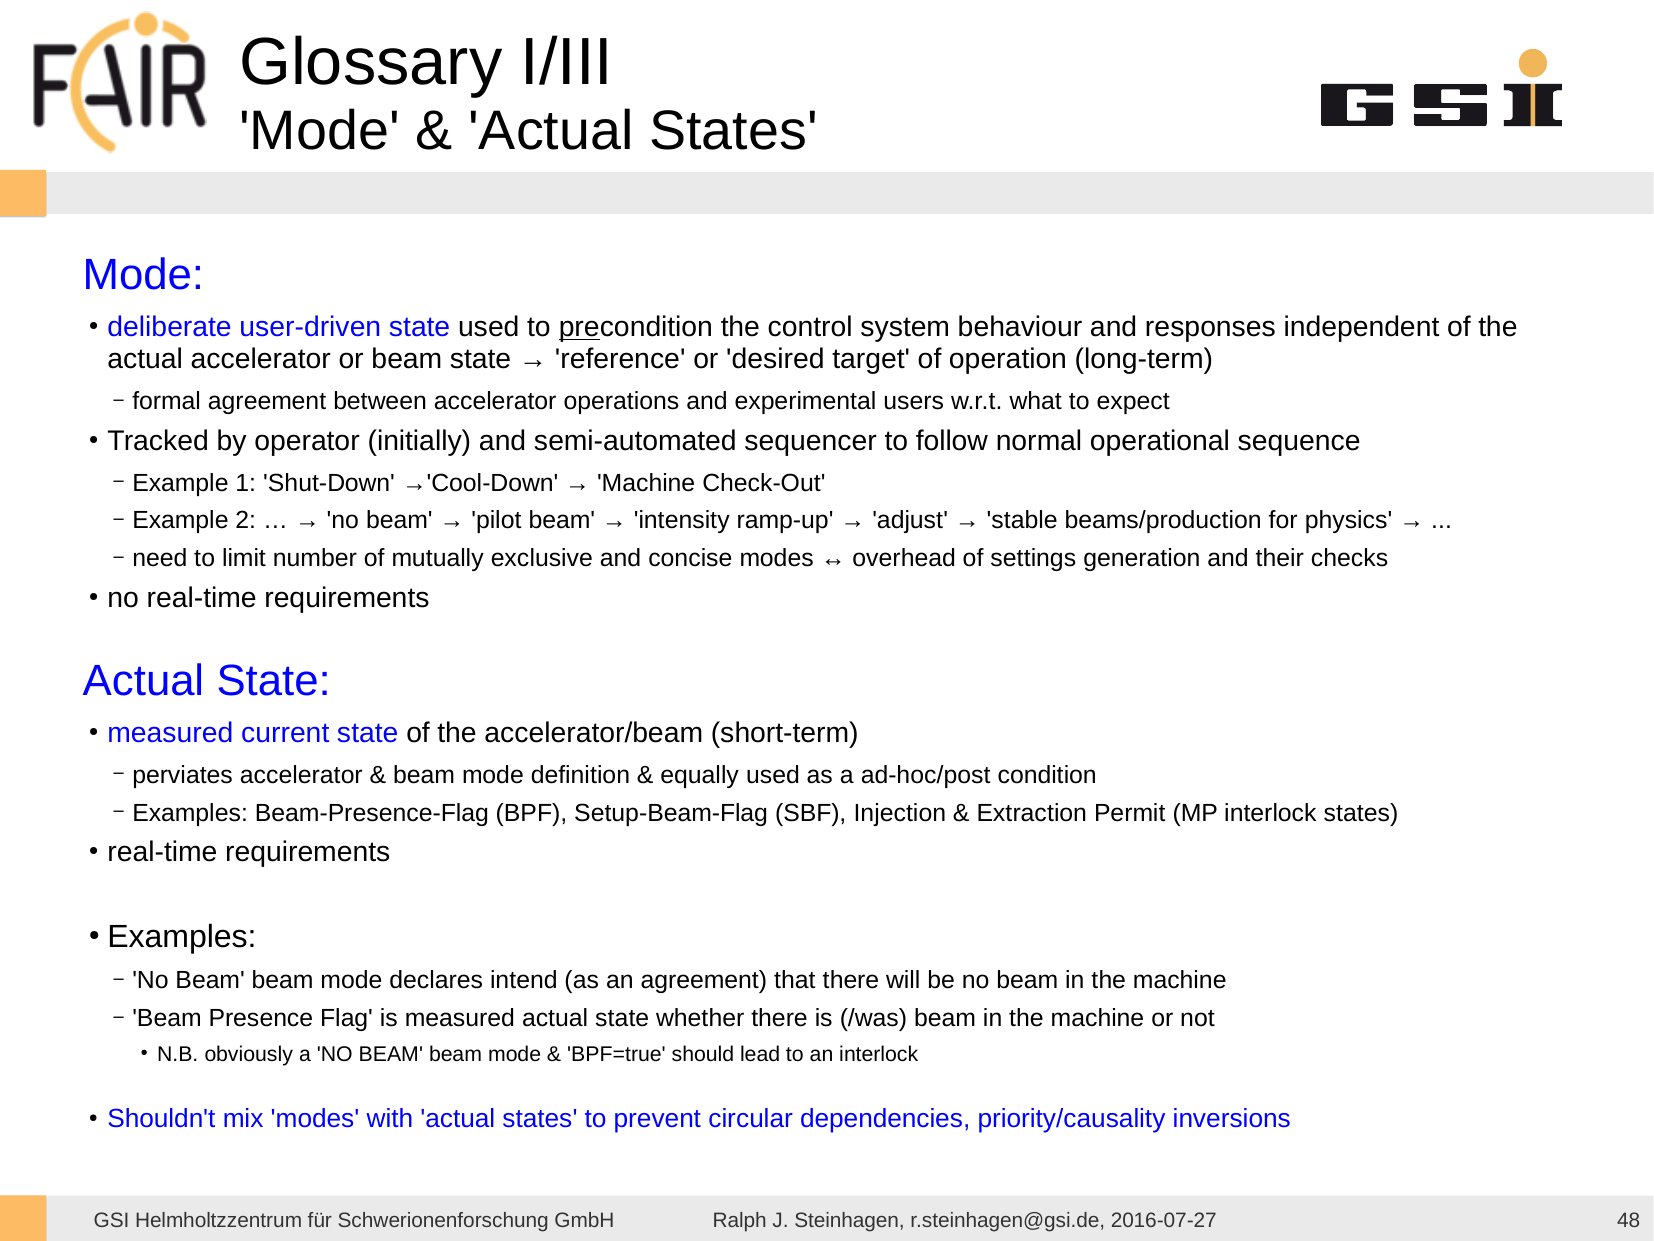

# Glossary I/III 'Mode' & 'Actual States'
Mode:
deliberate user-driven state used to precondition the control system behaviour and responses independent of the actual accelerator or beam state → 'reference' or 'desired target' of operation (long-term)
formal agreement between accelerator operations and experimental users w.r.t. what to expect
Tracked by operator (initially) and semi-automated sequencer to follow normal operational sequence
Example 1: 'Shut-Down' →'Cool-Down' → 'Machine Check-Out'
Example 2: … → 'no beam' → 'pilot beam' → 'intensity ramp-up' → 'adjust' → 'stable beams/production for physics' → ...
need to limit number of mutually exclusive and concise modes ↔ overhead of settings generation and their checks
no real-time requirements
Actual State:
measured current state of the accelerator/beam (short-term)
perviates accelerator & beam mode definition & equally used as a ad-hoc/post condition
Examples: Beam-Presence-Flag (BPF), Setup-Beam-Flag (SBF), Injection & Extraction Permit (MP interlock states)
real-time requirements
Examples:
'No Beam' beam mode declares intend (as an agreement) that there will be no beam in the machine
'Beam Presence Flag' is measured actual state whether there is (/was) beam in the machine or not
N.B. obviously a 'NO BEAM' beam mode & 'BPF=true' should lead to an interlock
Shouldn't mix 'modes' with 'actual states' to prevent circular dependencies, priority/causality inversions